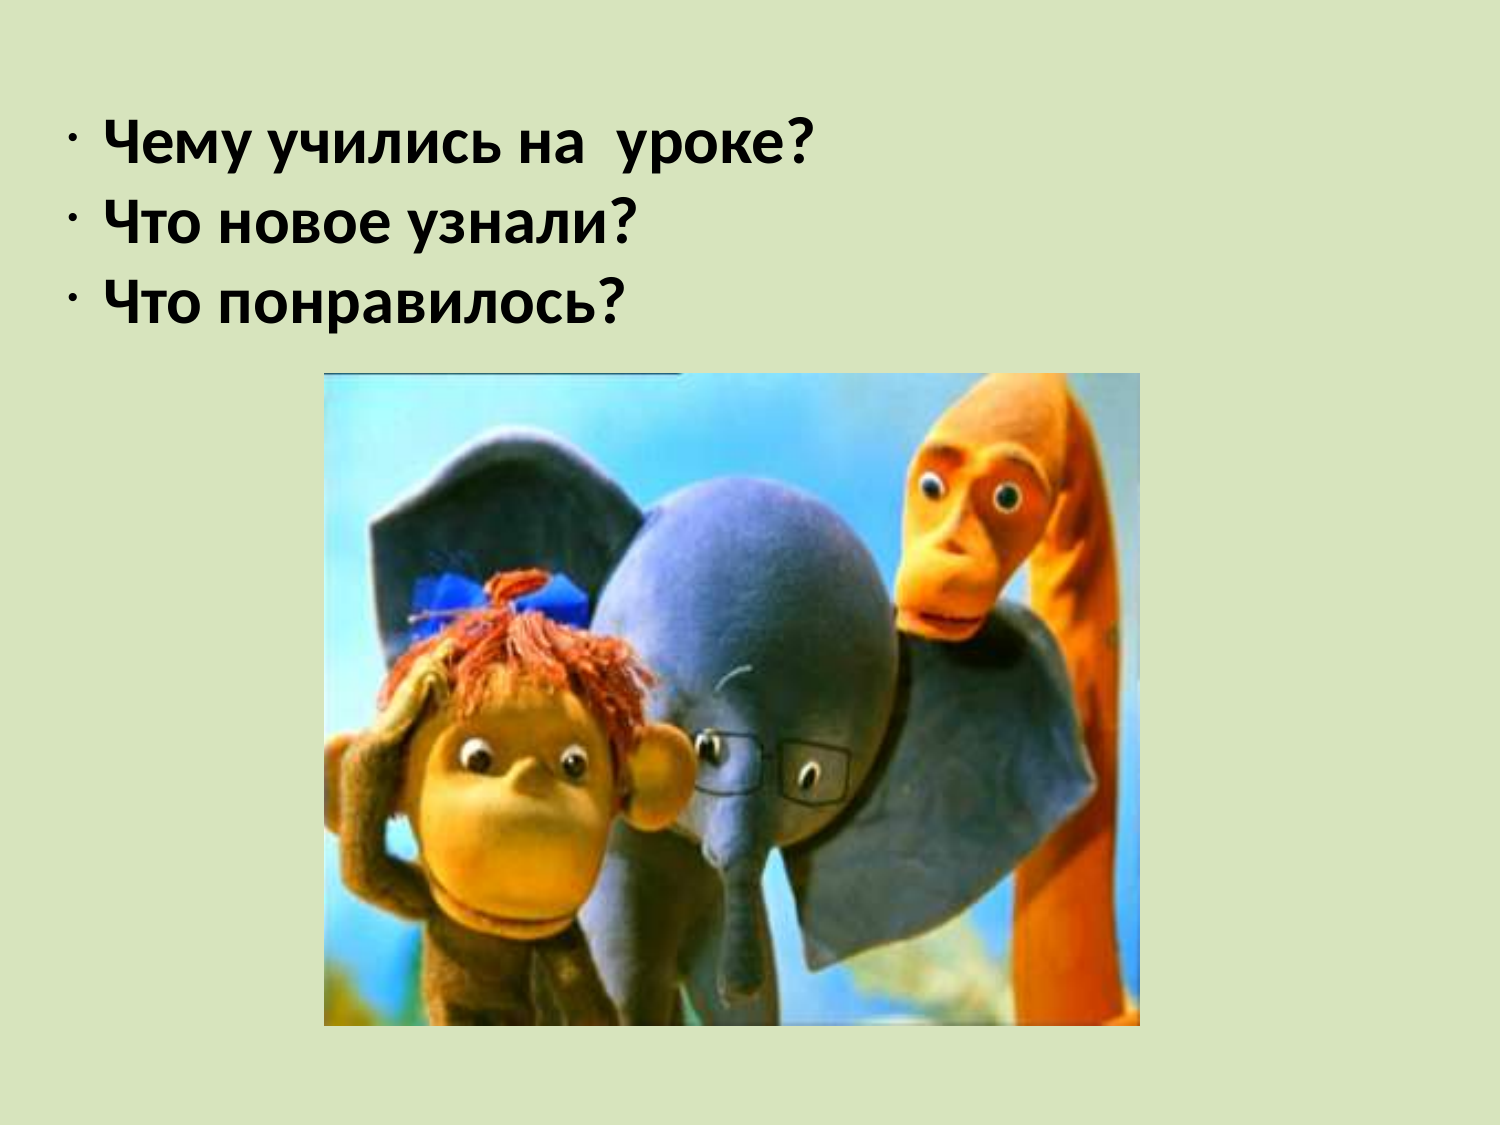

Чему учились на уроке?
Что новое узнали?
Что понравилось?